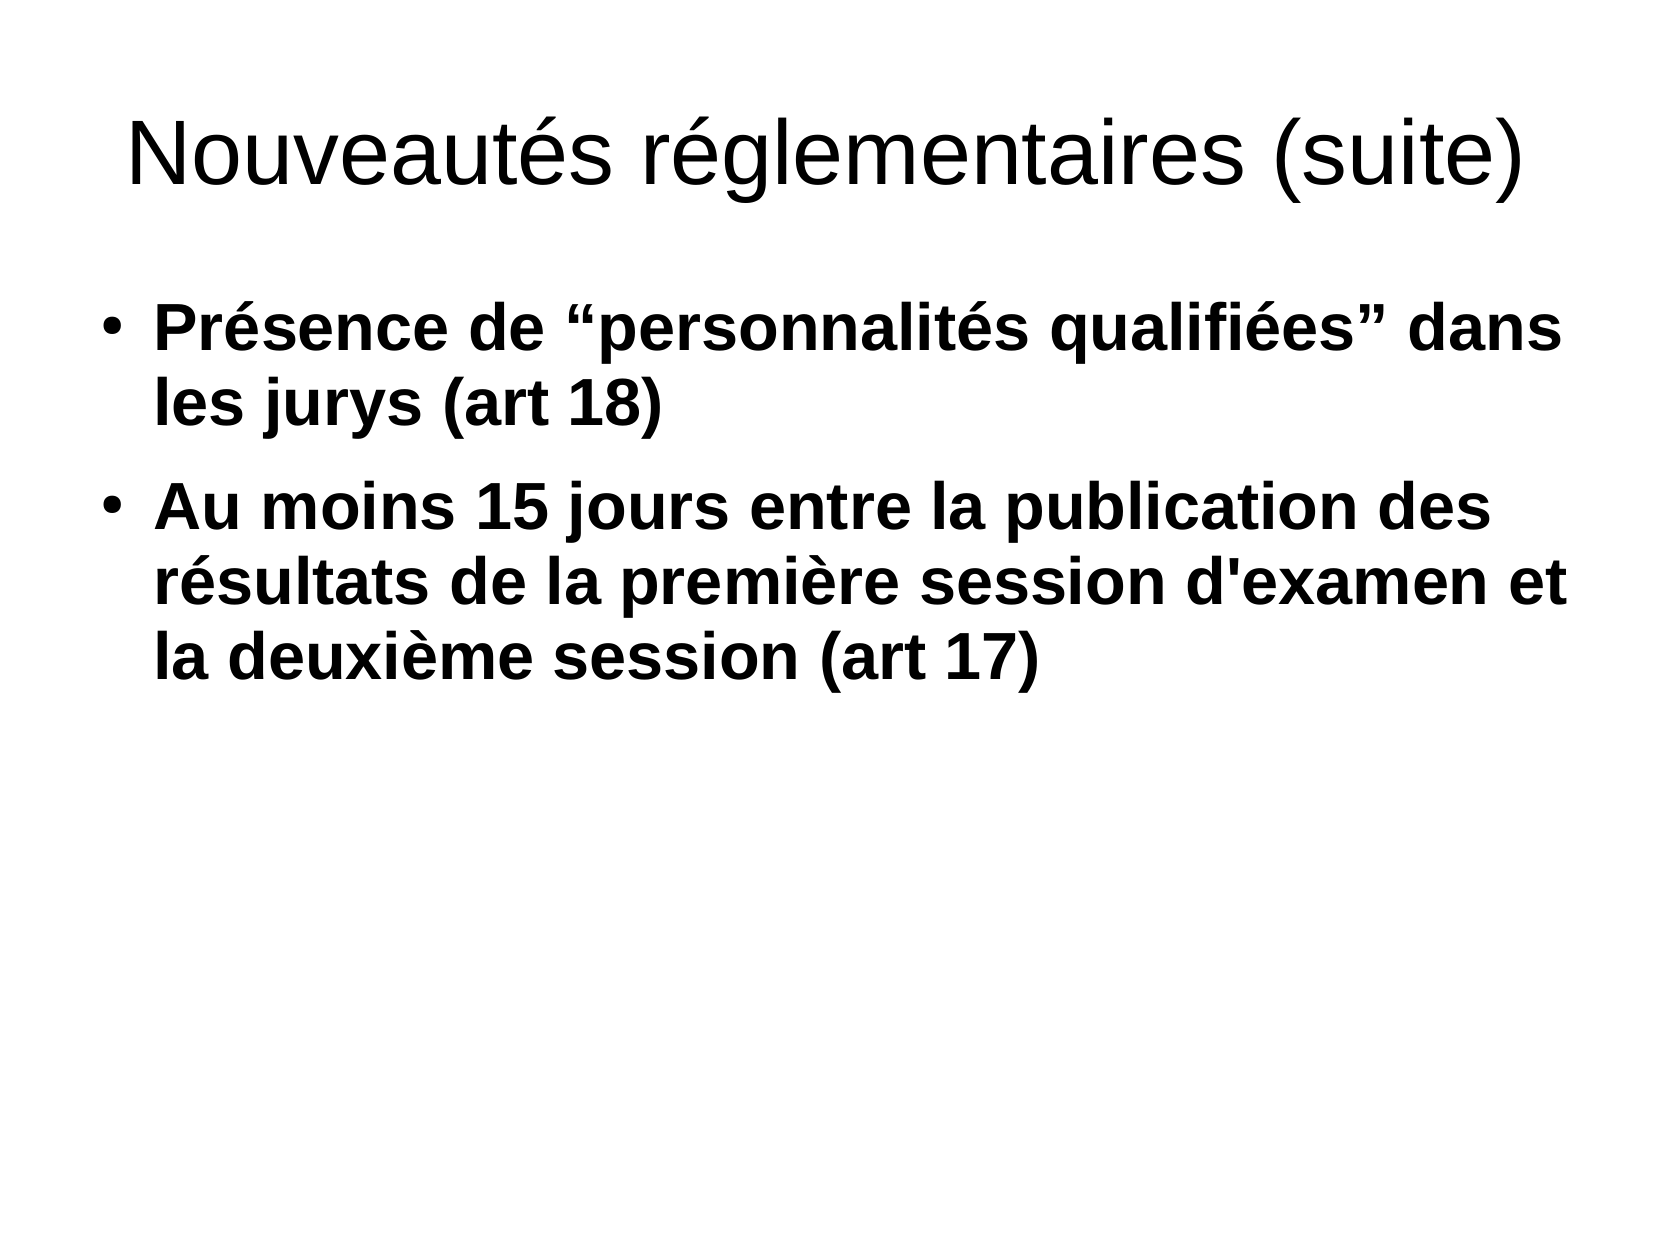

# Nouveautés réglementaires (suite)
Présence de “personnalités qualifiées” dans les jurys (art 18)
Au moins 15 jours entre la publication des résultats de la première session d'examen et la deuxième session (art 17)